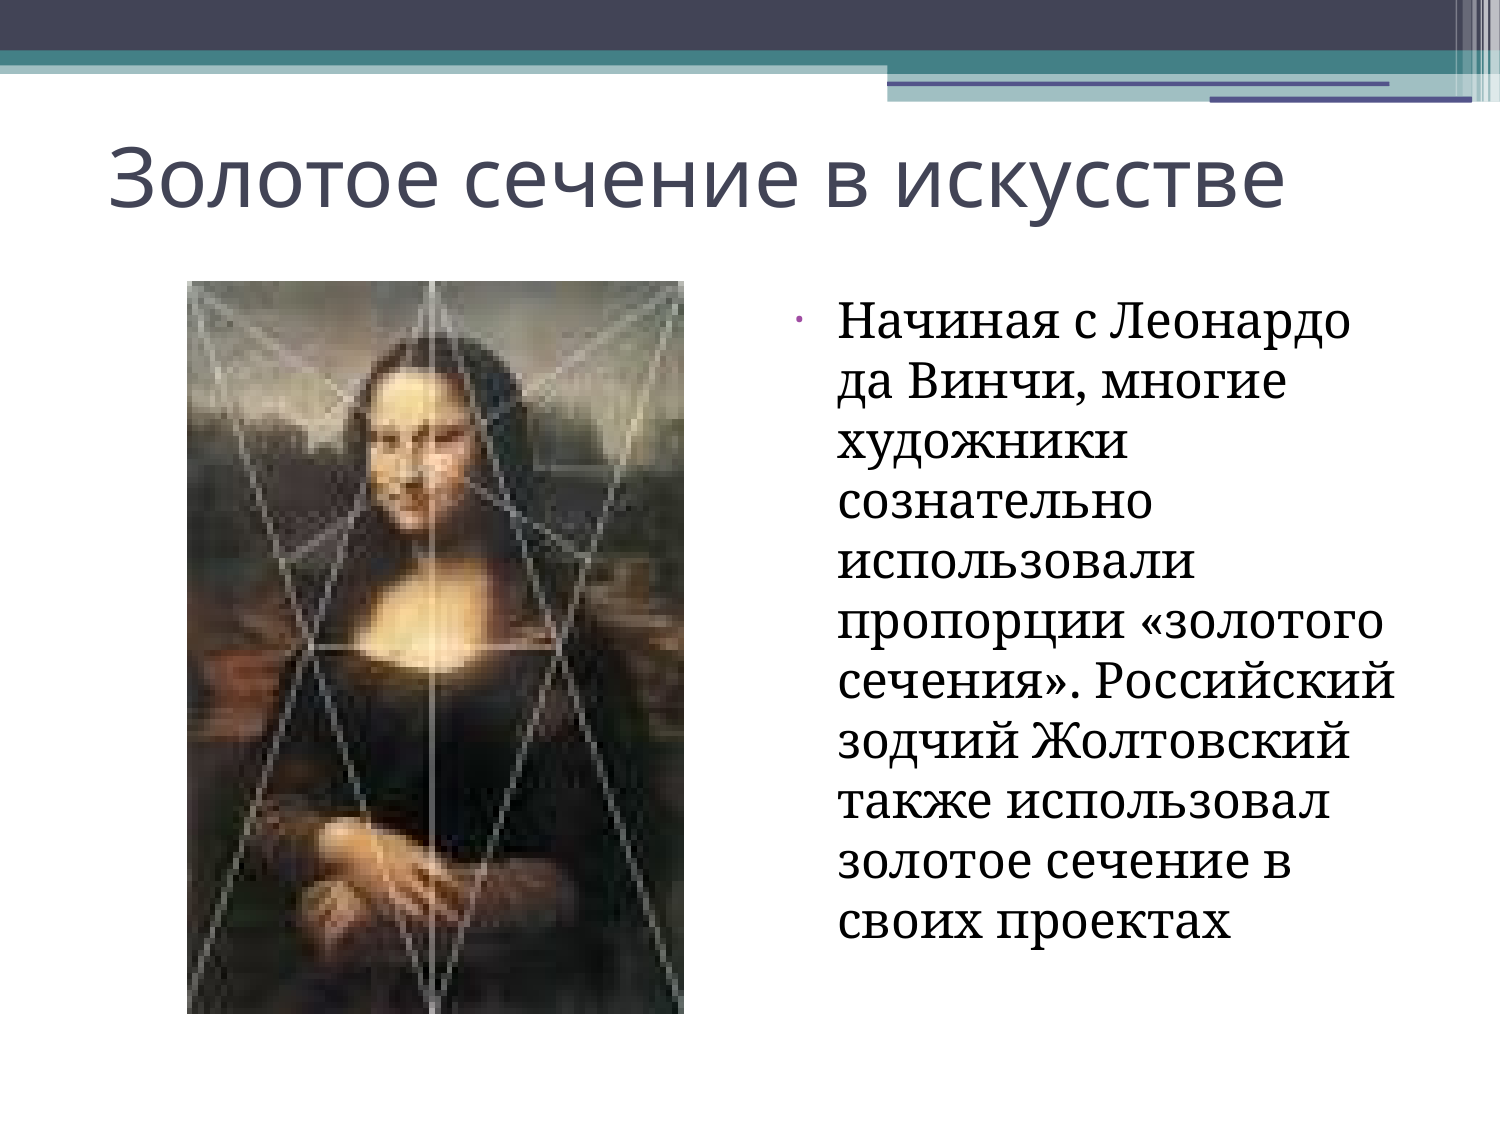

# Золотое сечение в искусстве
Начиная с Леонардо да Винчи, многие художники сознательно использовали пропорции «золотого сечения». Российский зодчий Жолтовский также использовал золотое сечение в своих проектах